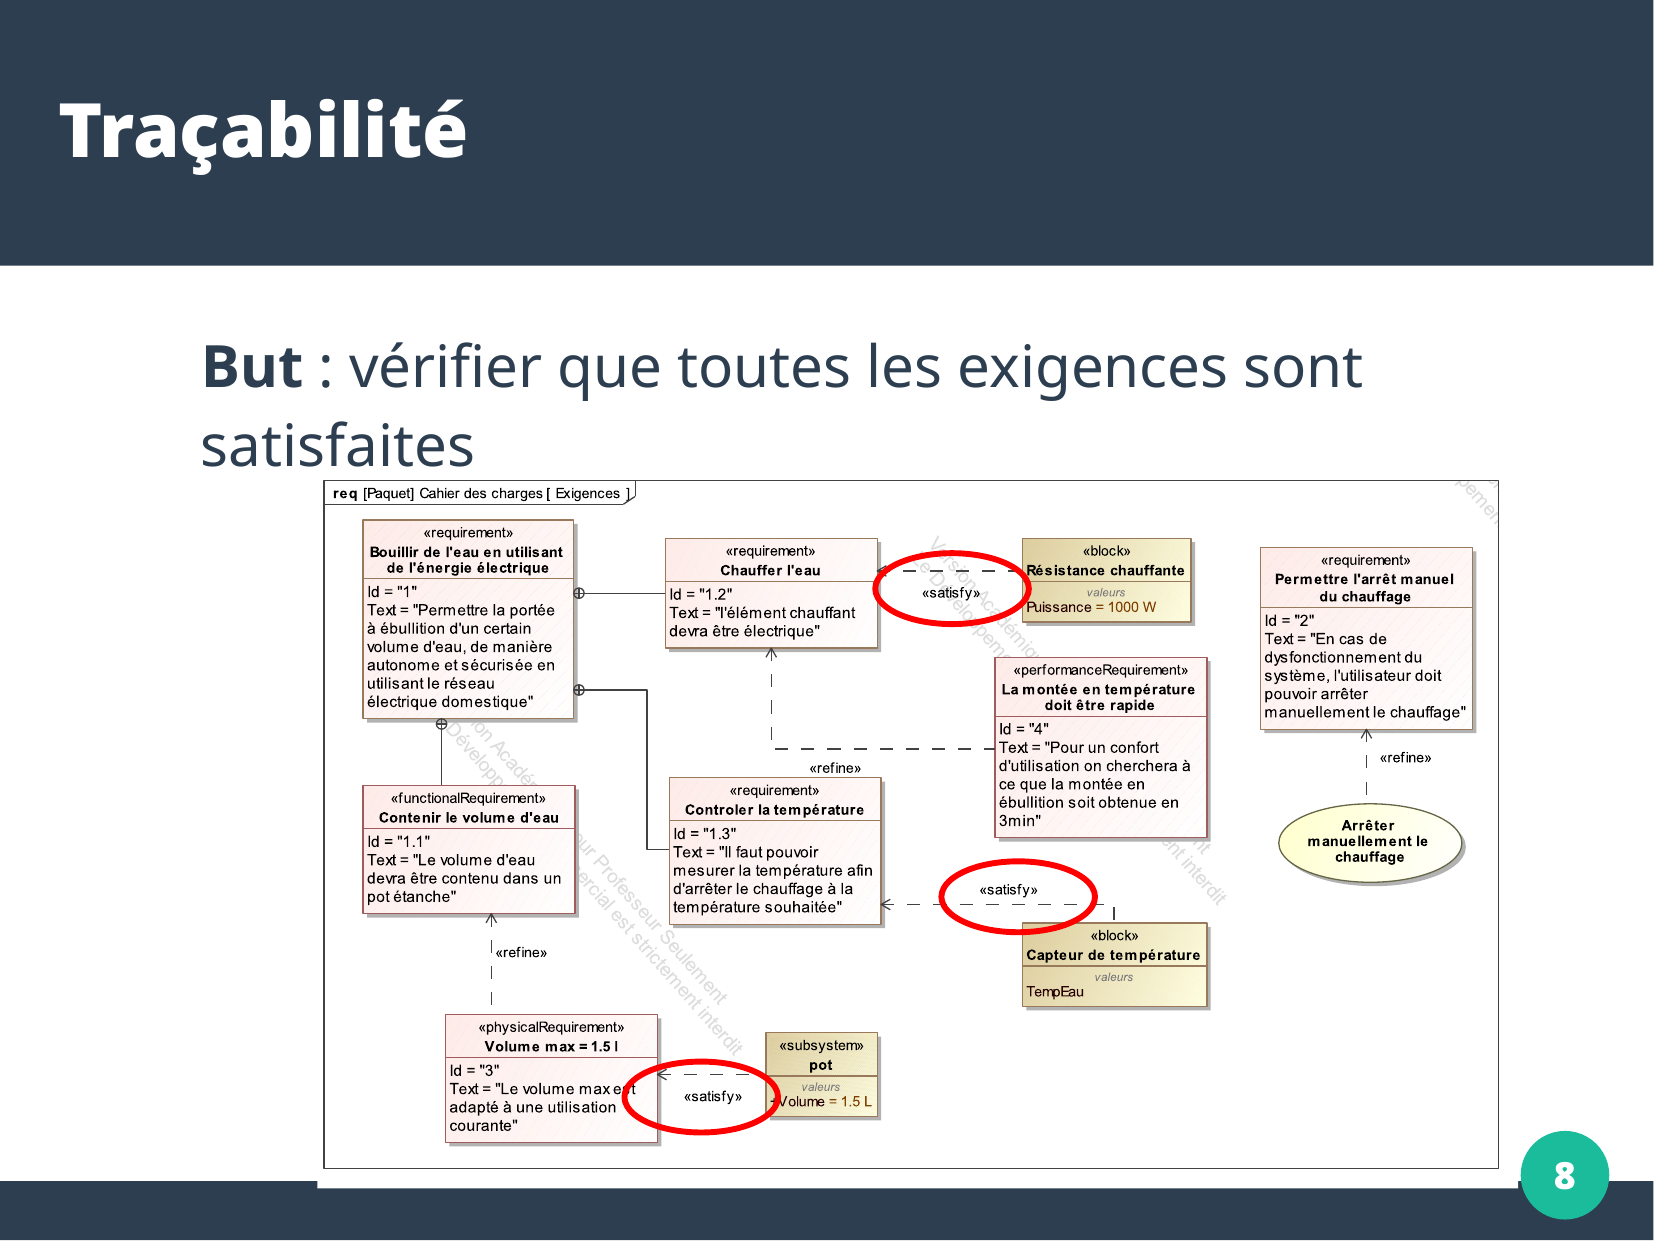

# Traçabilité
But : vérifier que toutes les exigences sont satisfaites
8